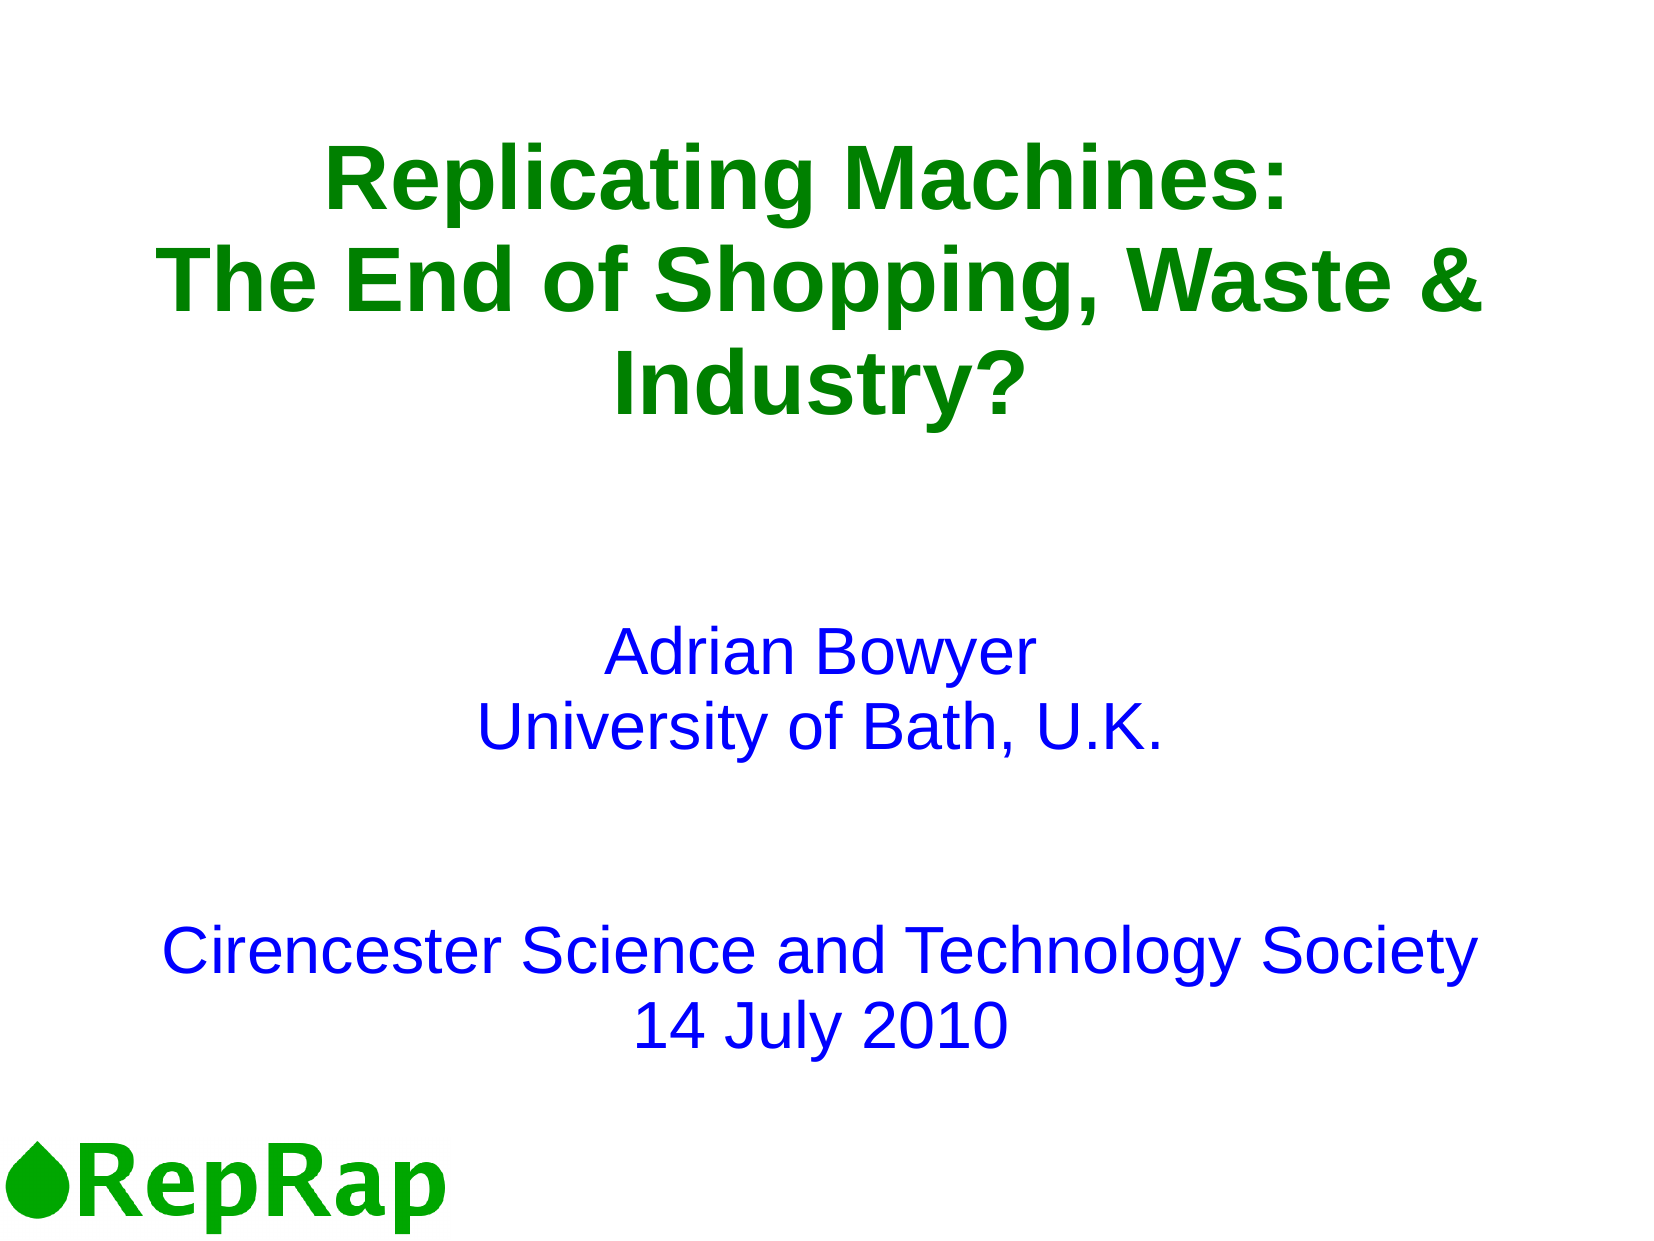

# Replicating Machines: The End of Shopping, Waste & Industry?
Adrian Bowyer
University of Bath, U.K.
Cirencester Science and Technology Society
14 July 2010